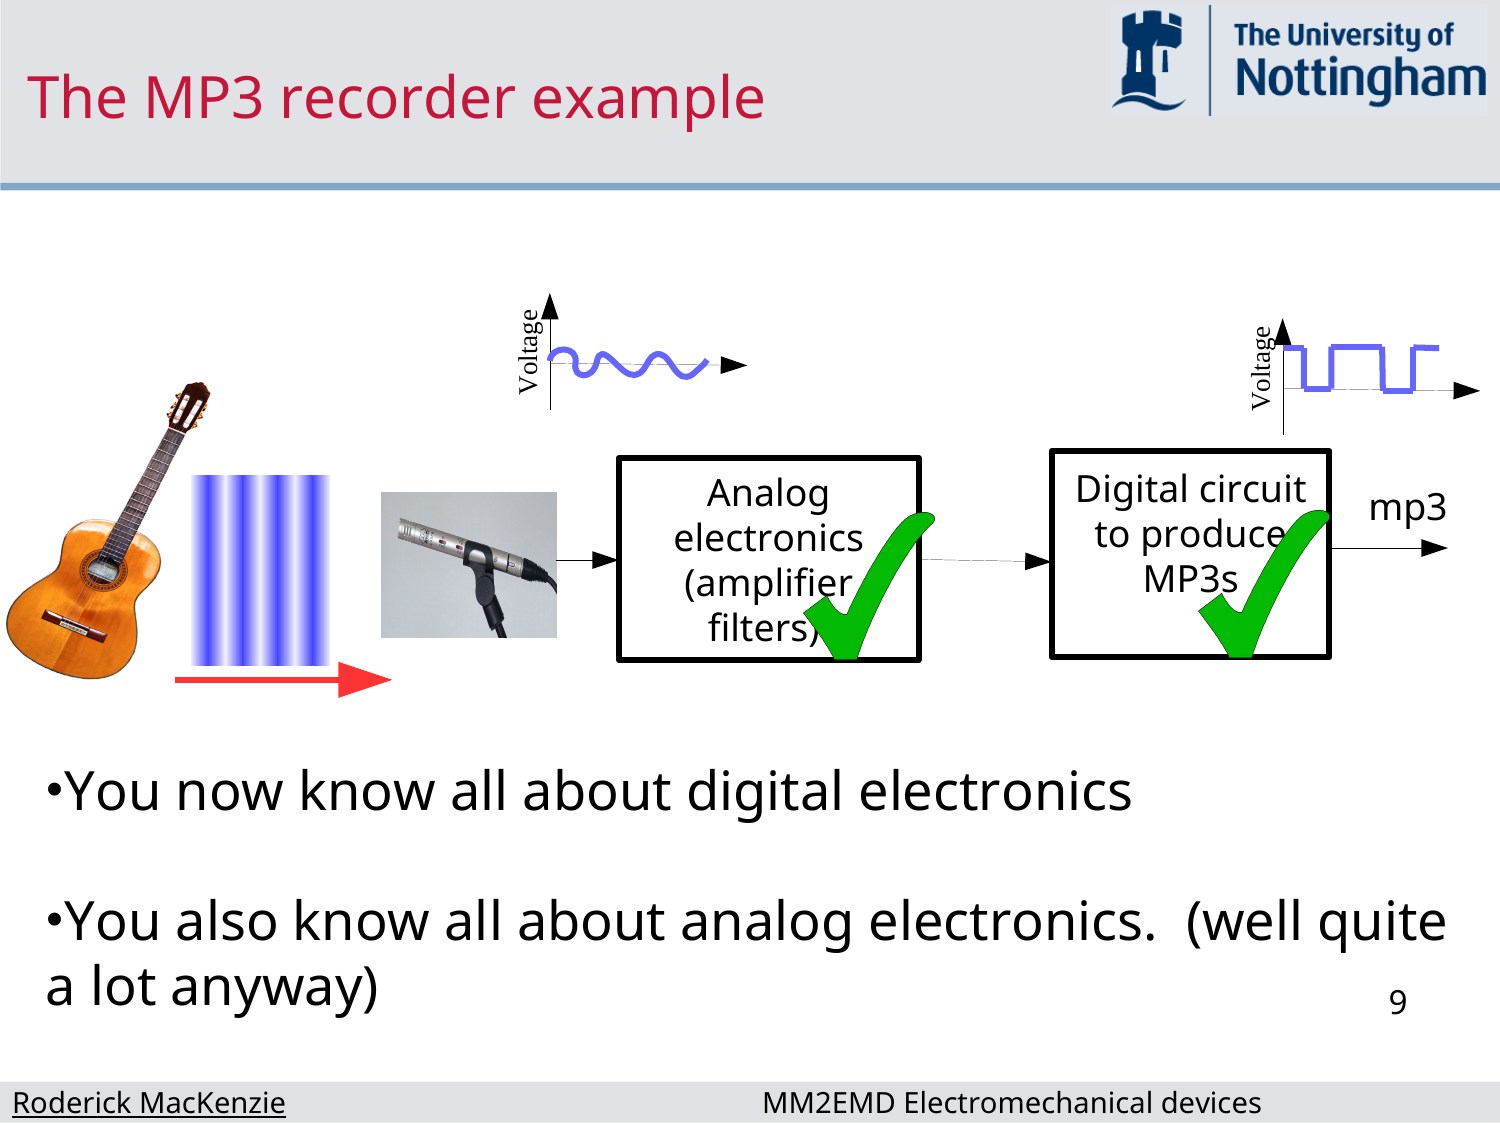

# The MP3 recorder example
Voltage
Voltage
Digital circuit to produce MP3s
Analog
electronics
(amplifier
filters)
mp3
You now know all about digital electronics
You also know all about analog electronics. (well quite a lot anyway)